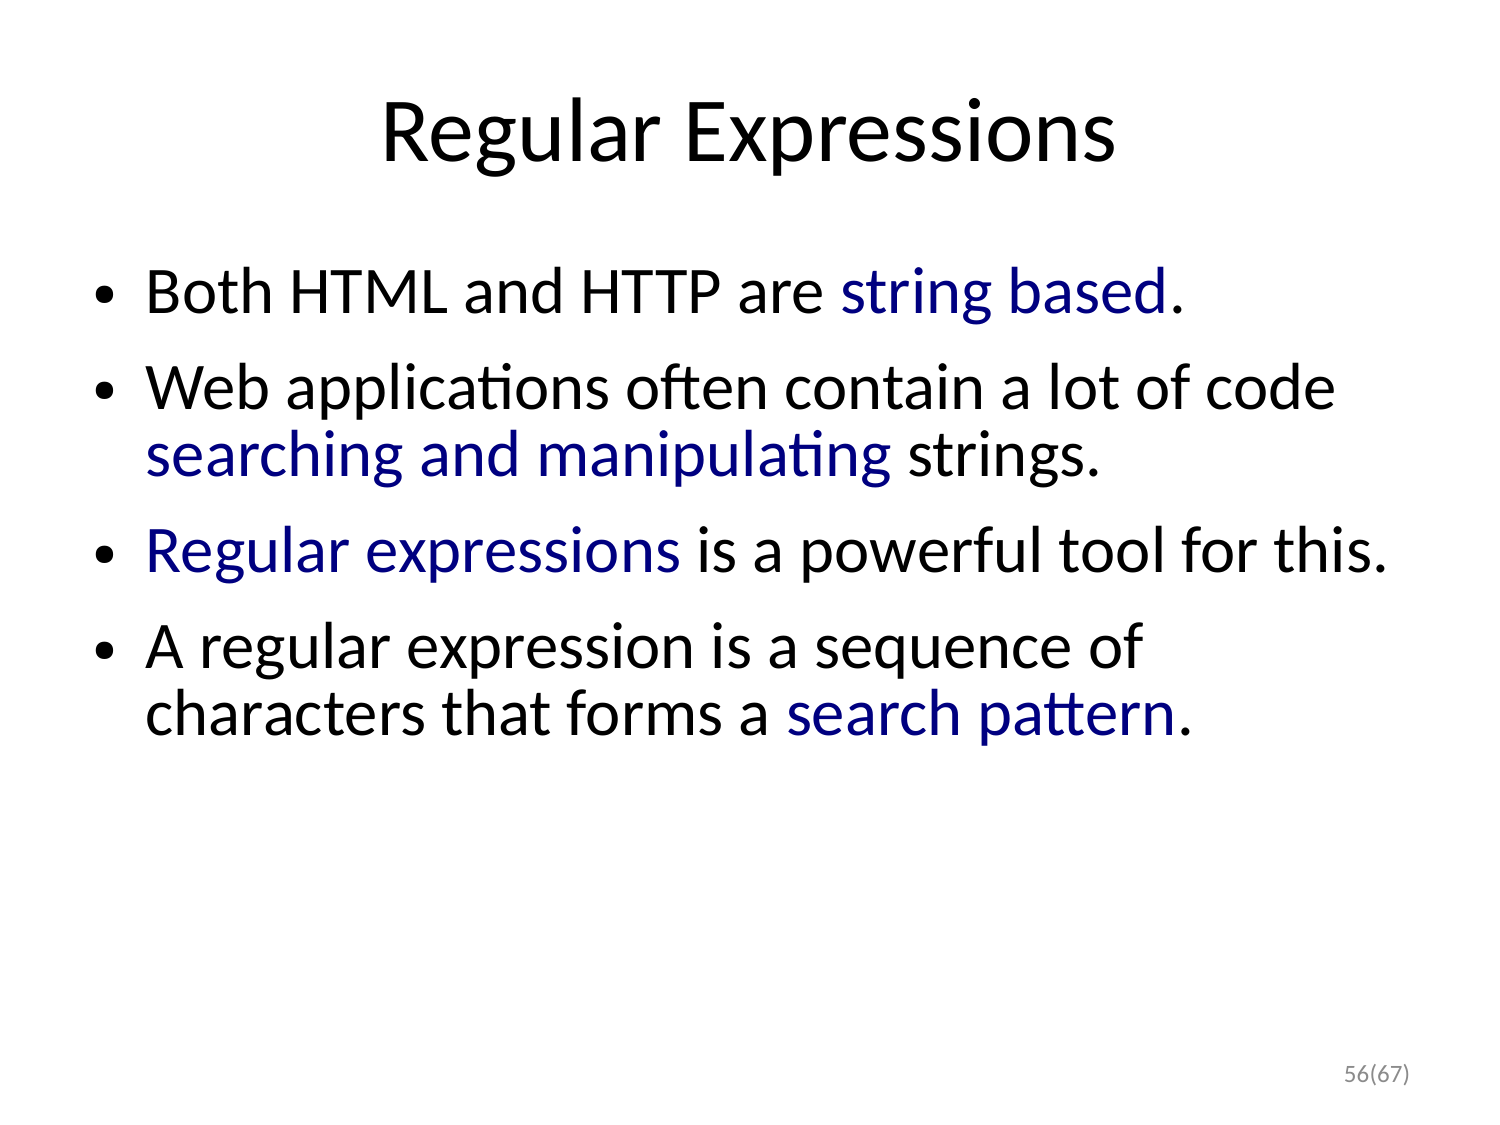

# Regular Expressions
Both HTML and HTTP are string based.
Web applications often contain a lot of code searching and manipulating strings.
Regular expressions is a powerful tool for this.
A regular expression is a sequence of characters that forms a search pattern.
56